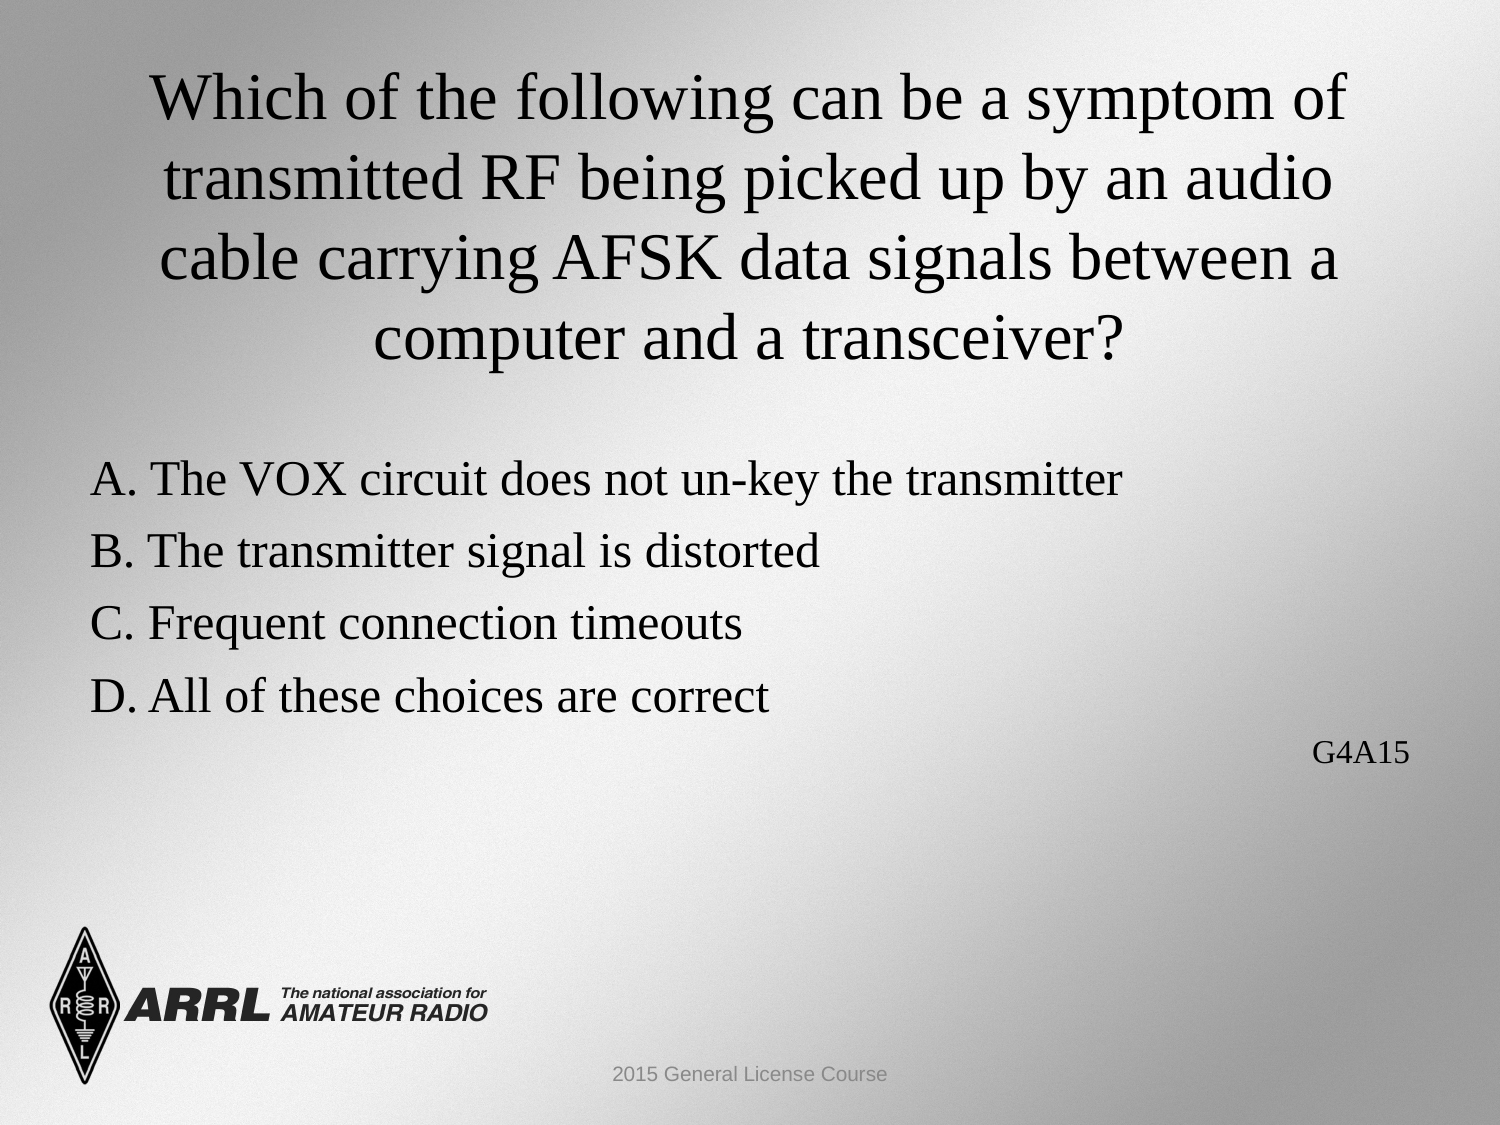

# Which of the following can be a symptom of transmitted RF being picked up by an audio cable carrying AFSK data signals between a computer and a transceiver?
A. The VOX circuit does not un-key the transmitter
B. The transmitter signal is distorted
C. Frequent connection timeouts
D. All of these choices are correct
 G4A15
2015 General License Course